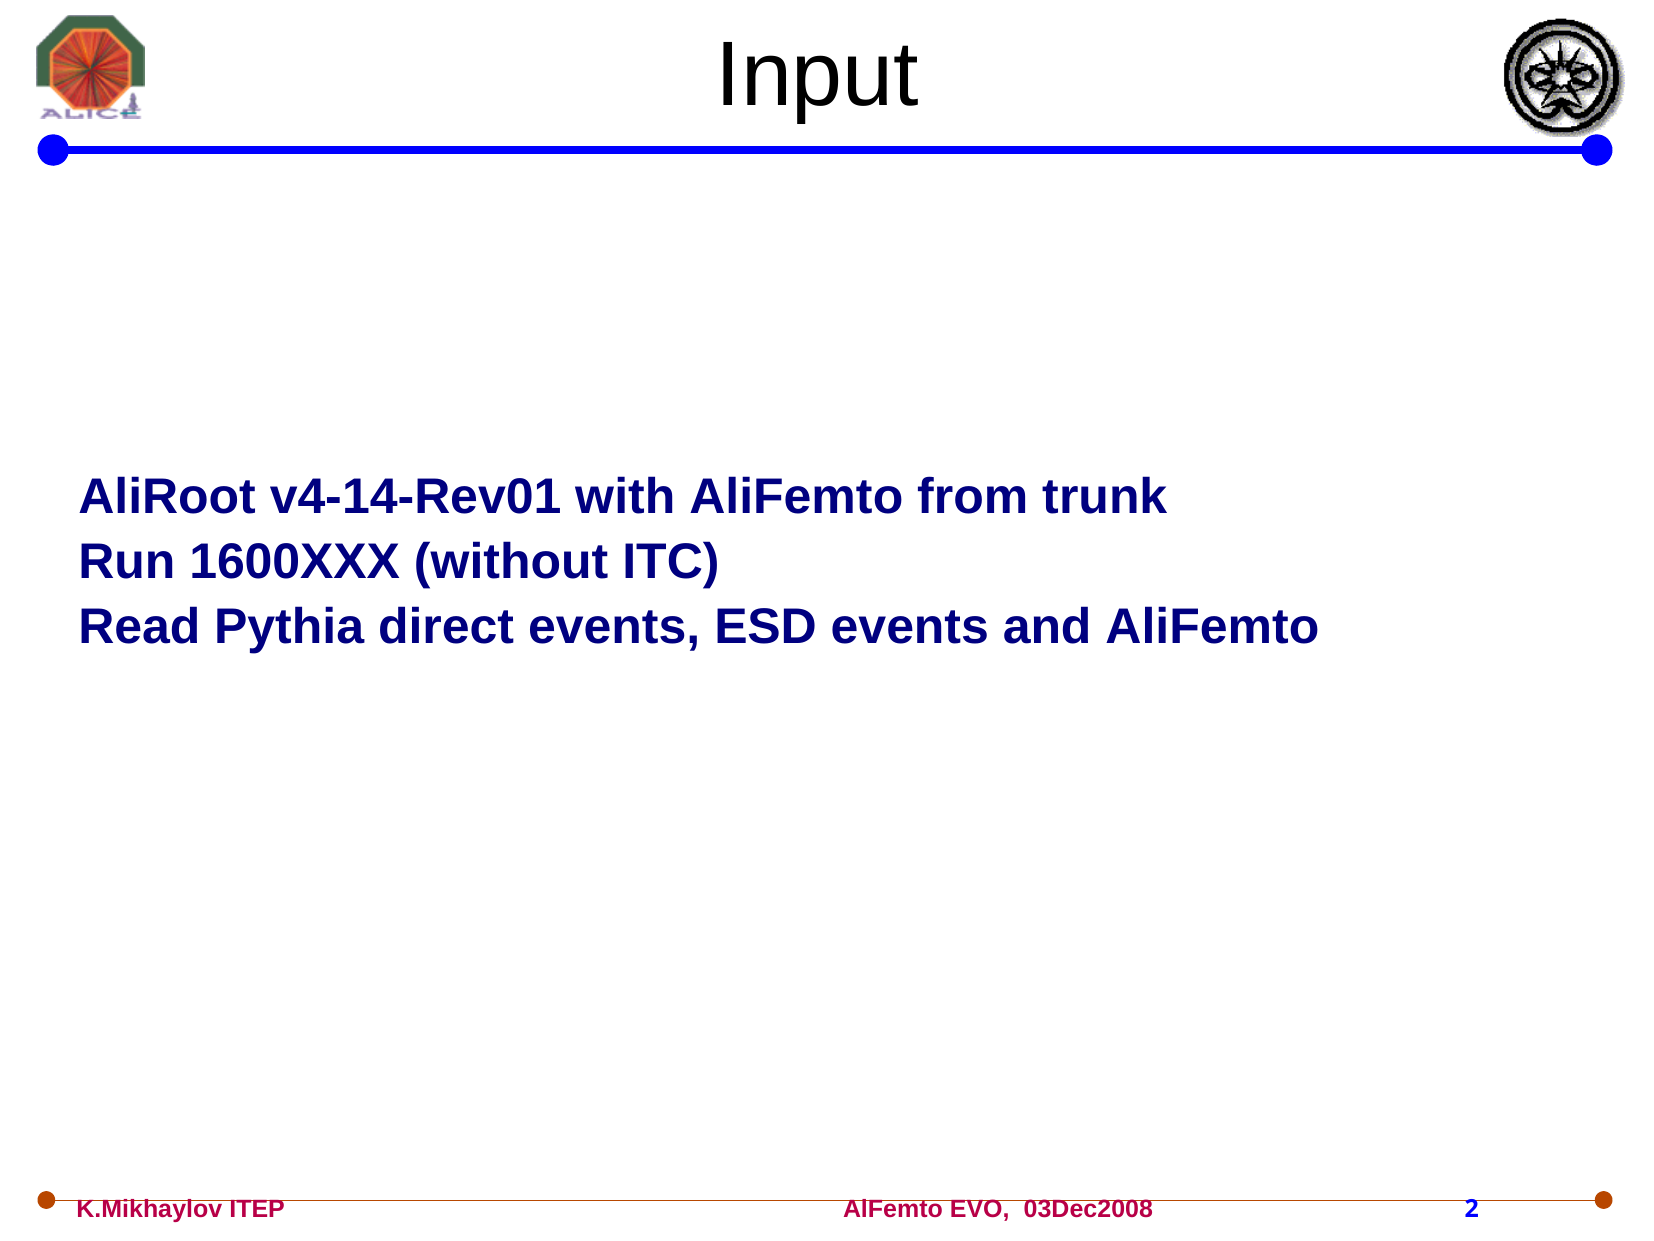

# Input
AliRoot v4-14-Rev01 with AliFemto from trunk
Run 1600XXX (without ITC)
Read Pythia direct events, ESD events and AliFemto
K.Mikhaylov ITEP AlFemto EVO, 03Dec2008